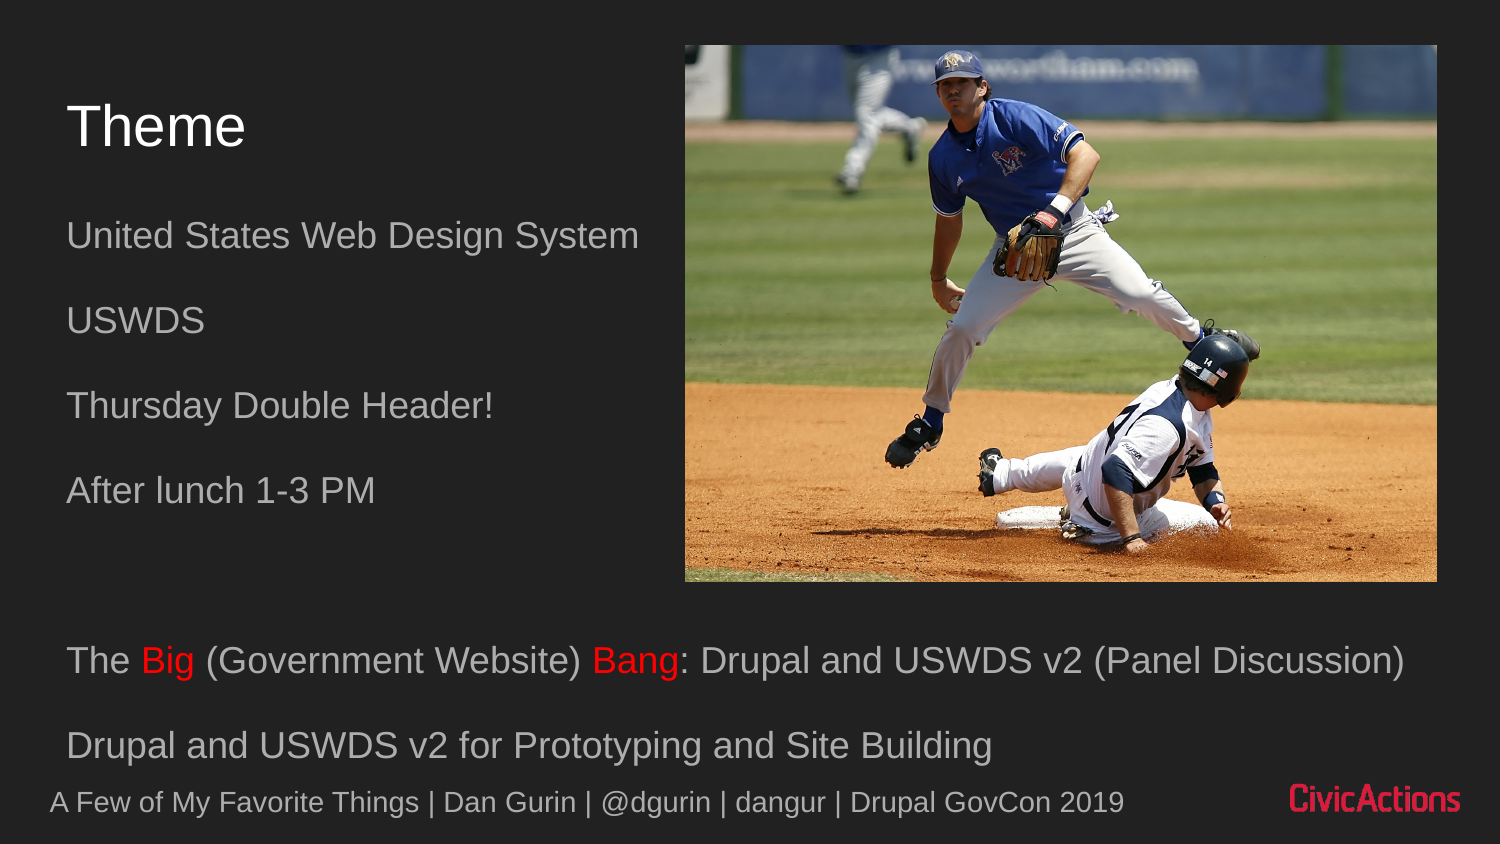

# Theme
United States Web Design System
USWDS
Thursday Double Header!
After lunch 1-3 PM
The Big (Government Website) Bang: Drupal and USWDS v2 (Panel Discussion)
Drupal and USWDS v2 for Prototyping and Site Building